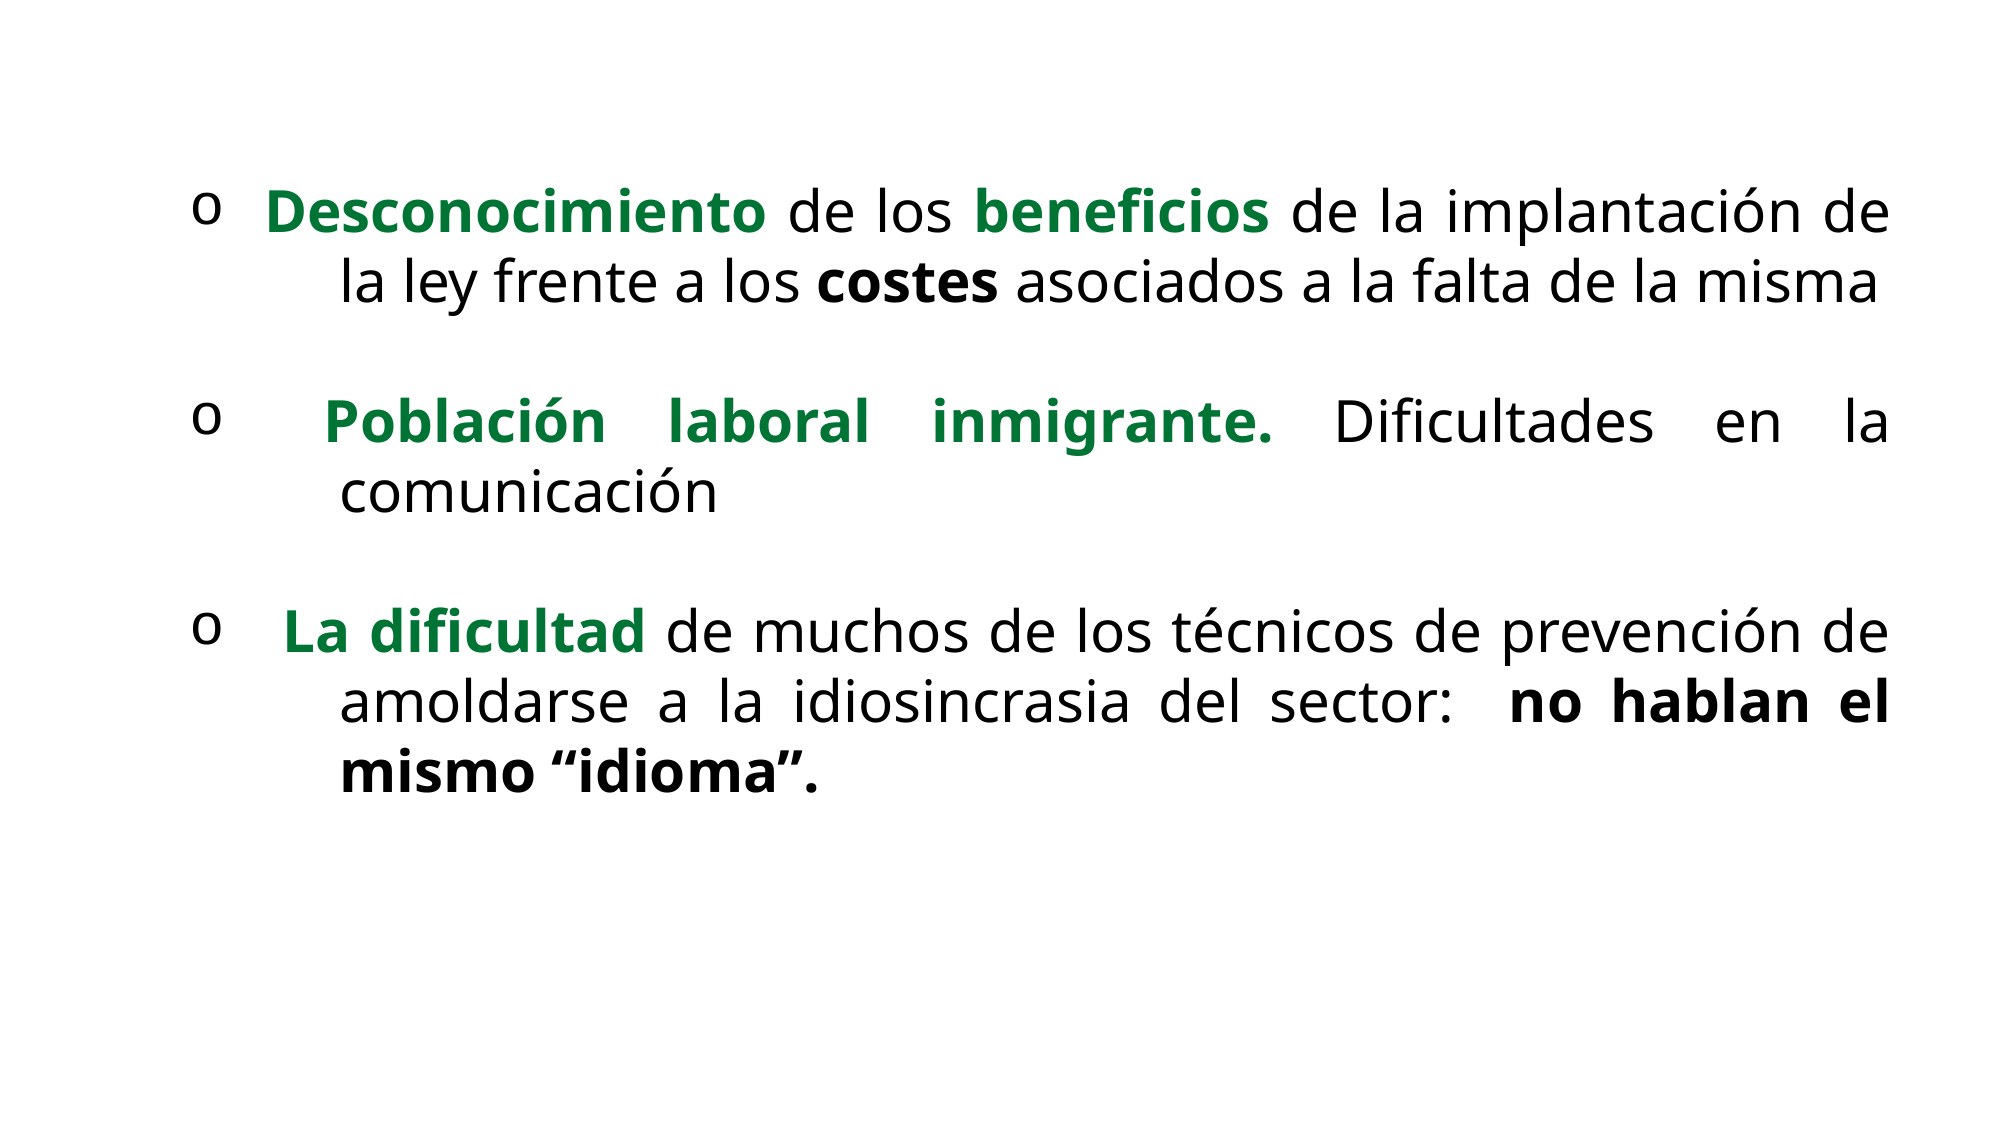

Desconocimiento de los beneficios de la implantación de la ley frente a los costes asociados a la falta de la misma
 Población laboral inmigrante. Dificultades en la comunicación
 La dificultad de muchos de los técnicos de prevención de amoldarse a la idiosincrasia del sector: no hablan el mismo “idioma”.